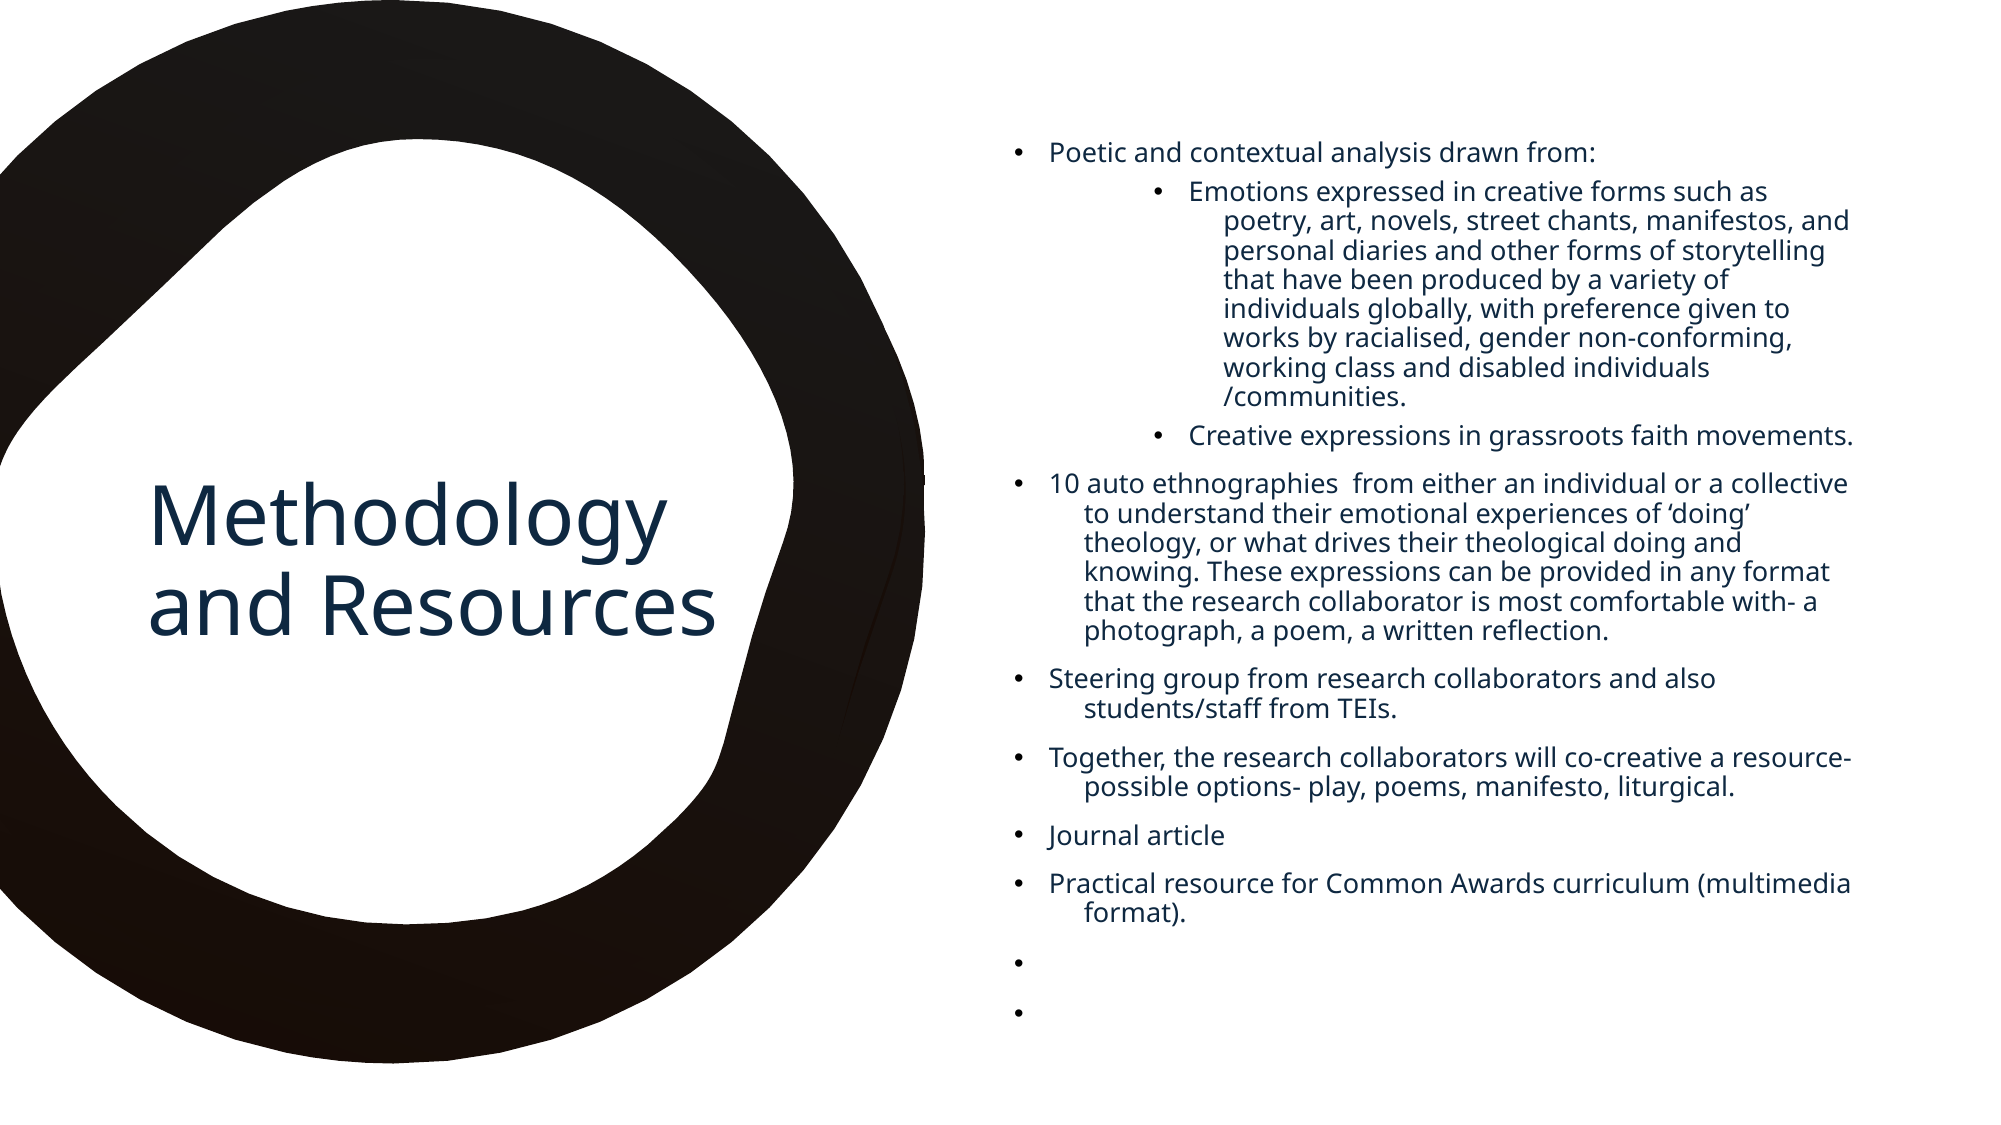

Poetic and contextual analysis drawn from:
Emotions expressed in creative forms such as poetry, art, novels, street chants, manifestos, and personal diaries and other forms of storytelling that have been produced by a variety of individuals globally, with preference given to works by racialised, gender non-conforming, working class and disabled individuals /communities.
Creative expressions in grassroots faith movements.
10 auto ethnographies from either an individual or a collective to understand their emotional experiences of ‘doing’ theology, or what drives their theological doing and knowing. These expressions can be provided in any format that the research collaborator is most comfortable with- a photograph, a poem, a written reflection.
Steering group from research collaborators and also students/staff from TEIs.
Together, the research collaborators will co-creative a resource- possible options- play, poems, manifesto, liturgical.
Journal article
Practical resource for Common Awards curriculum (multimedia format).
# Methodology and Resources